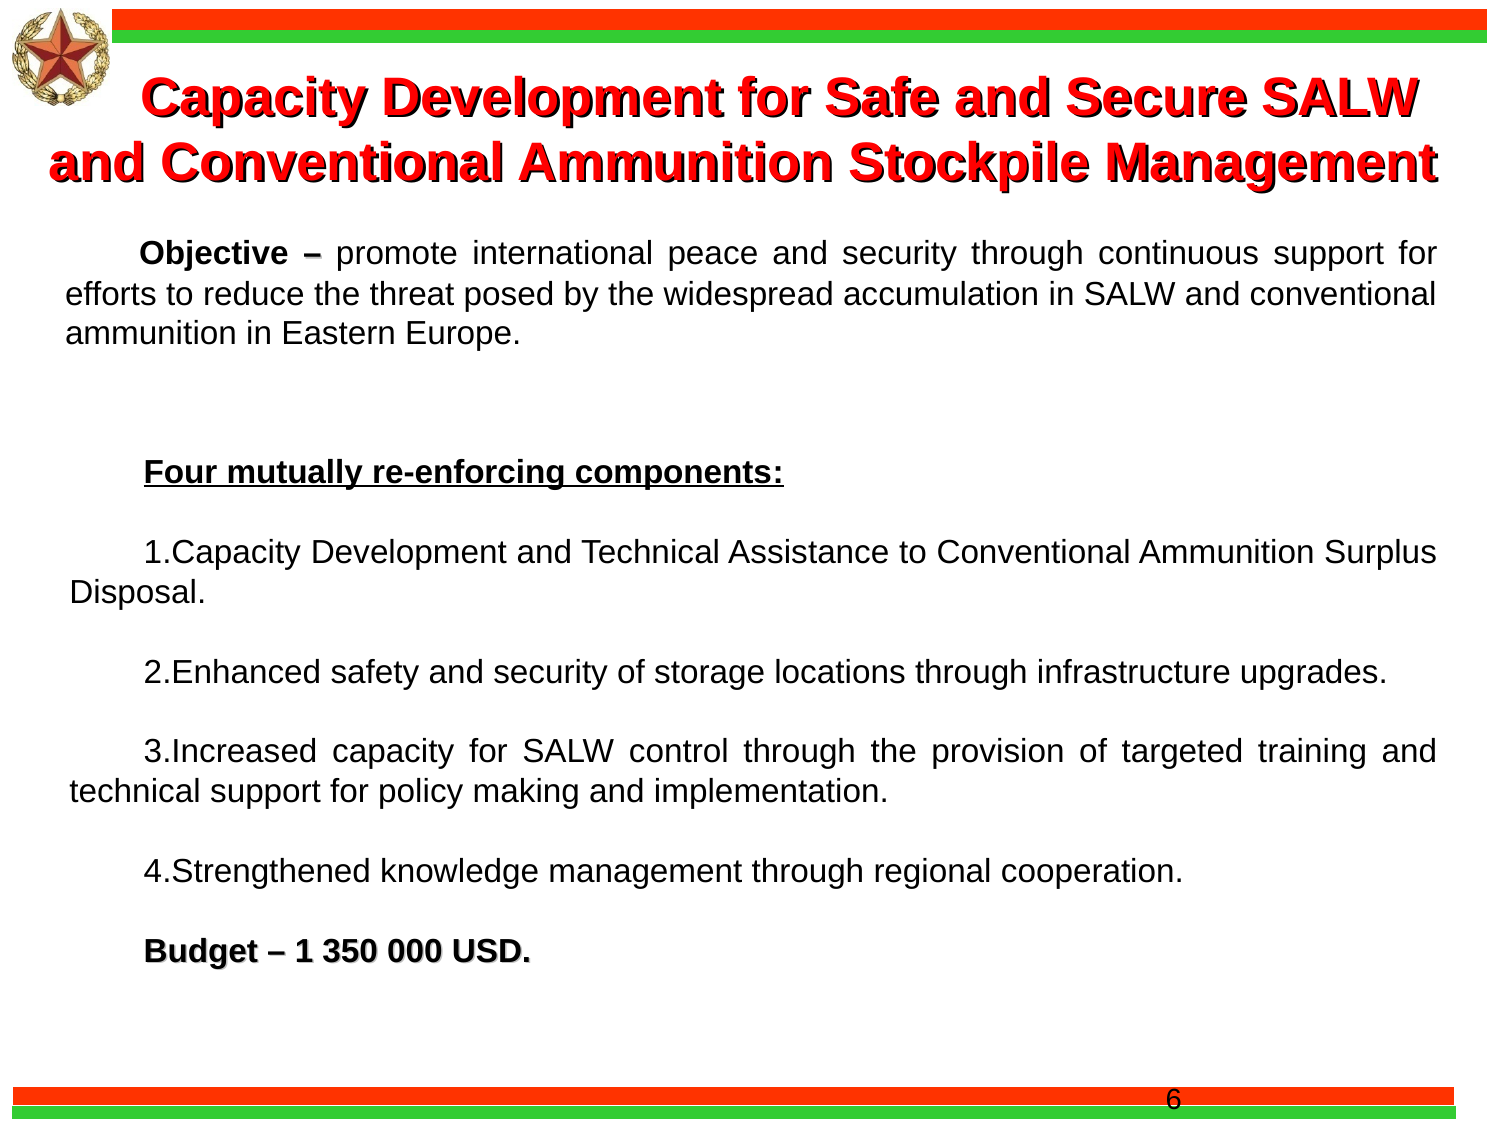

Capacity Development for Safe and Secure SALW and Conventional Ammunition Stockpile Management
Objective – promote international peace and security through continuous support for efforts to reduce the threat posed by the widespread accumulation in SALW and conventional ammunition in Eastern Europe.
Four mutually re-enforcing components:
1.Capacity Development and Technical Assistance to Conventional Ammunition Surplus Disposal.
2.Enhanced safety and security of storage locations through infrastructure upgrades.
3.Increased capacity for SALW control through the provision of targeted training and technical support for policy making and implementation.
4.Strengthened knowledge management through regional cooperation.
Budget – 1 350 000 USD.